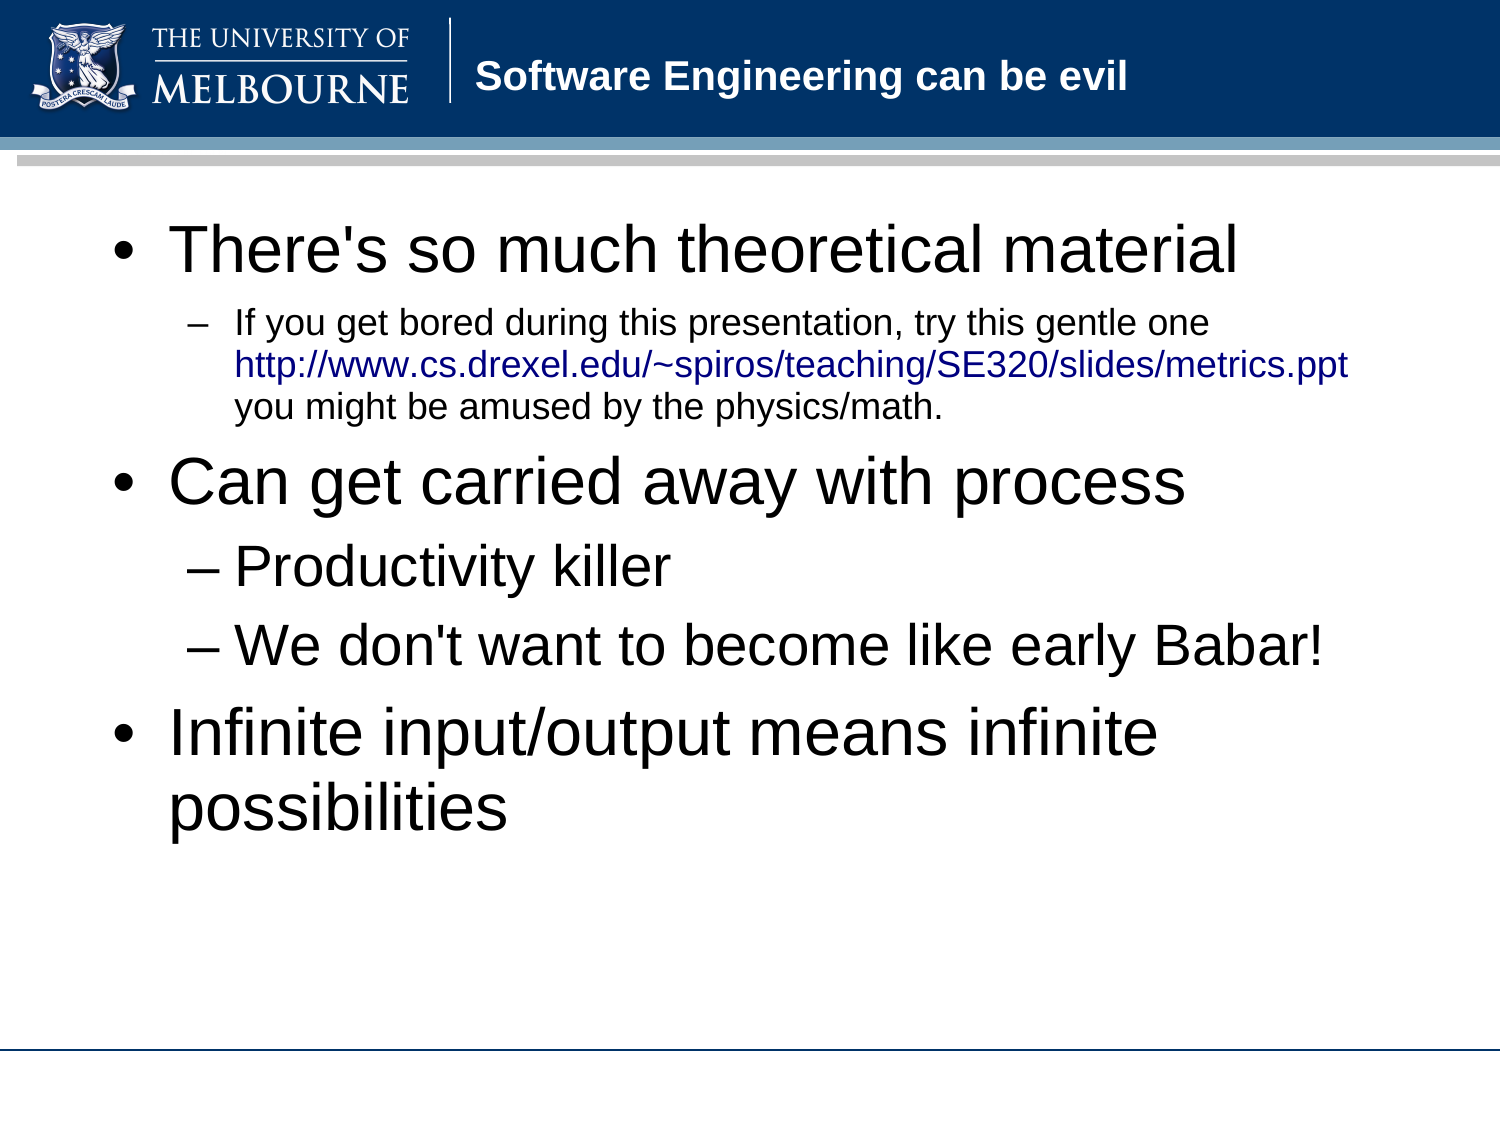

# Software Engineering can be evil
There's so much theoretical material
If you get bored during this presentation, try this gentle one http://www.cs.drexel.edu/~spiros/teaching/SE320/slides/metrics.ppt you might be amused by the physics/math.
Can get carried away with process
Productivity killer
We don't want to become like early Babar!
Infinite input/output means infinite possibilities